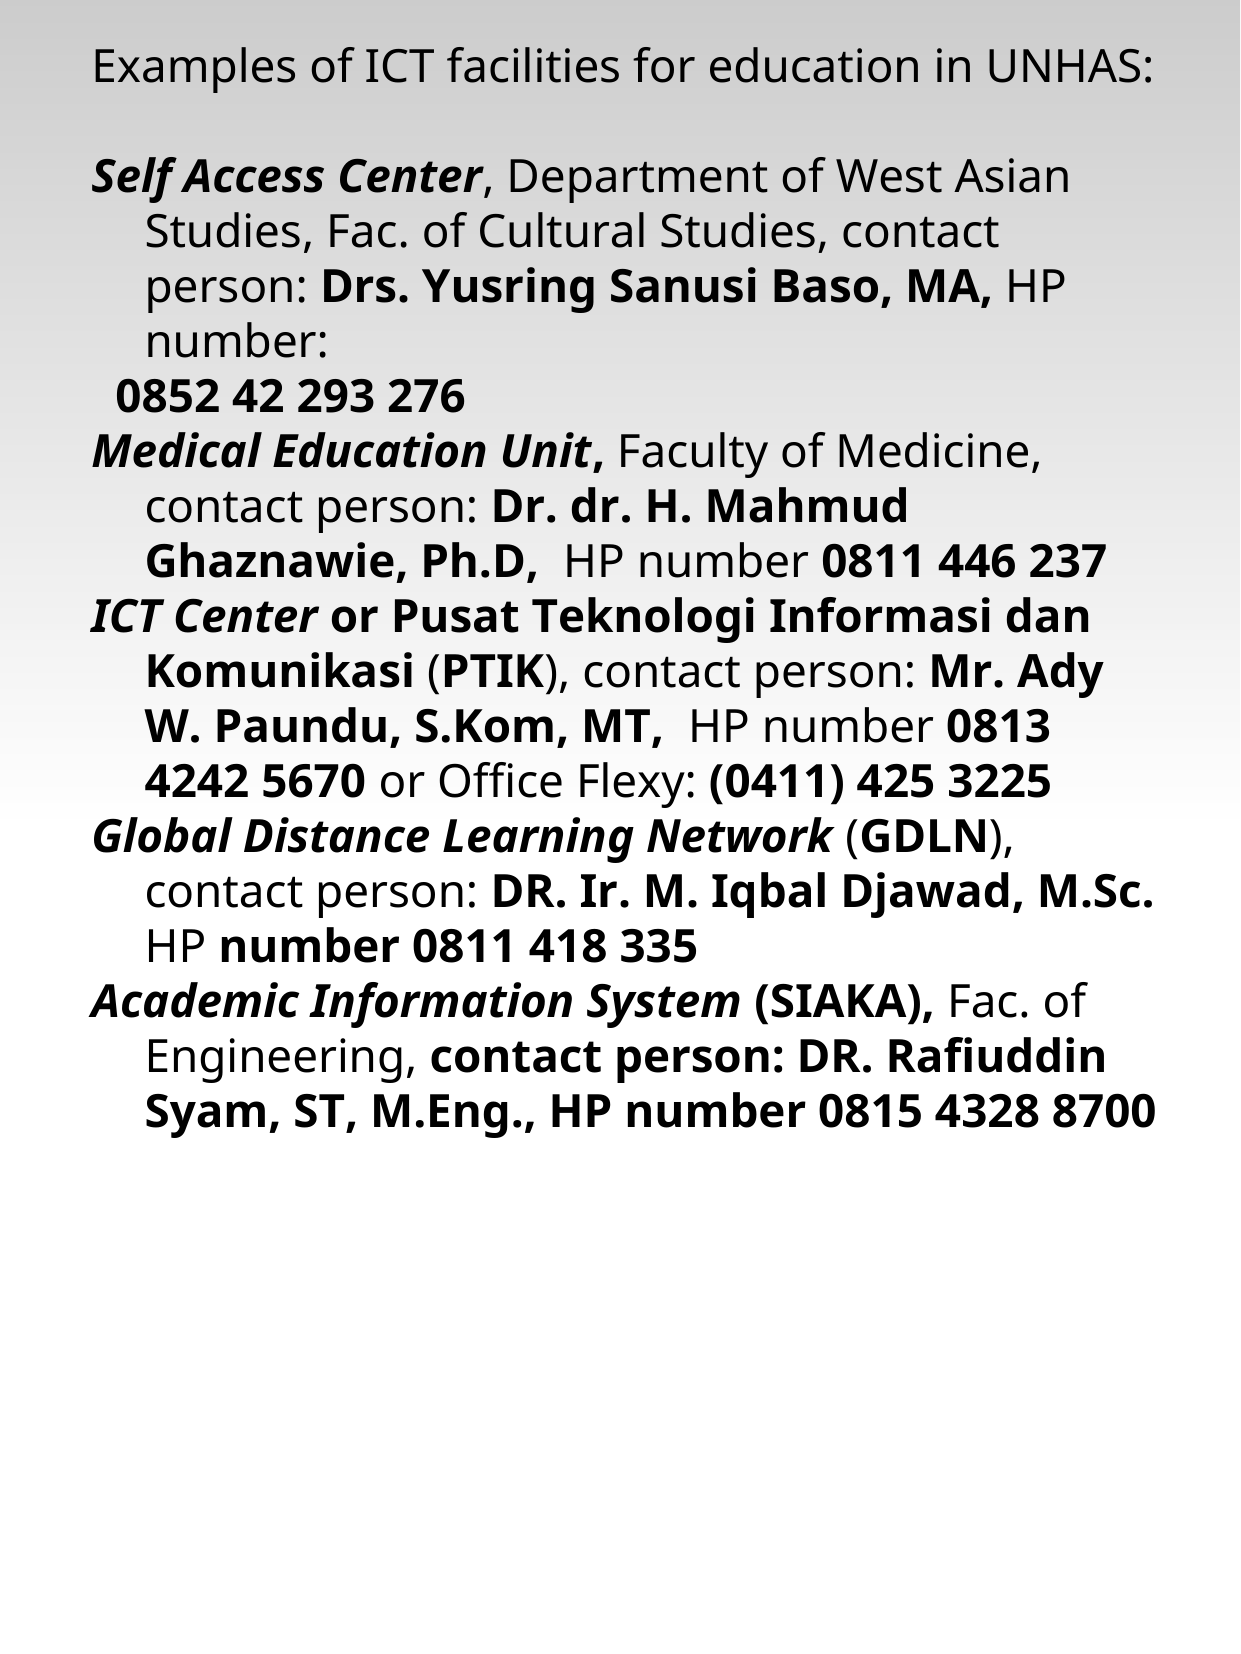

Examples of ICT facilities for education in UNHAS:
Self Access Center, Department of West Asian Studies, Fac. of Cultural Studies, contact person: Drs. Yusring Sanusi Baso, MA, HP number:
 0852 42 293 276
Medical Education Unit, Faculty of Medicine, contact person: Dr. dr. H. Mahmud Ghaznawie, Ph.D, HP number 0811 446 237
ICT Center or Pusat Teknologi Informasi dan Komunikasi (PTIK), contact person: Mr. Ady W. Paundu, S.Kom, MT, HP number 0813 4242 5670 or Office Flexy: (0411) 425 3225
Global Distance Learning Network (GDLN), contact person: DR. Ir. M. Iqbal Djawad, M.Sc. HP number 0811 418 335
Academic Information System (SIAKA), Fac. of Engineering, contact person: DR. Rafiuddin Syam, ST, M.Eng., HP number 0815 4328 8700